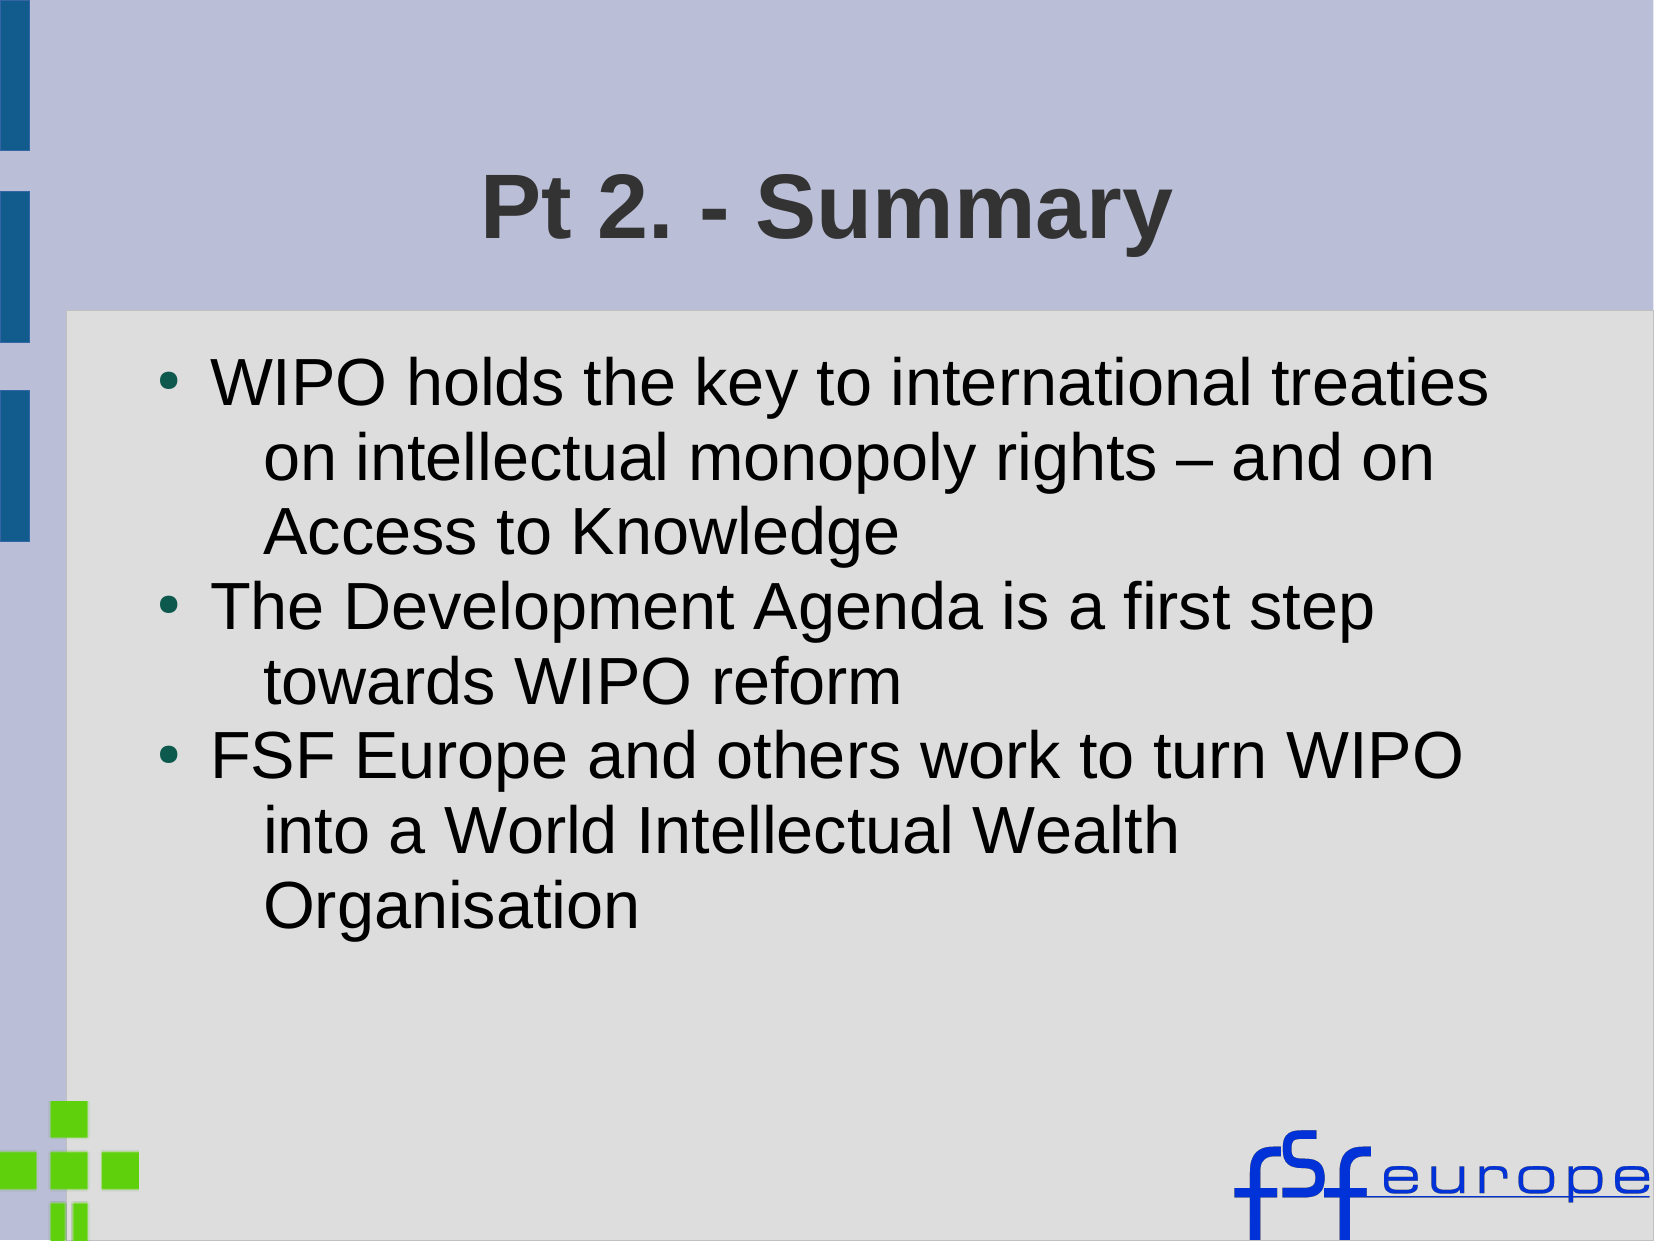

# Pt 2. - Summary
WIPO holds the key to international treaties on intellectual monopoly rights – and on Access to Knowledge
The Development Agenda is a first step towards WIPO reform
FSF Europe and others work to turn WIPO into a World Intellectual Wealth Organisation